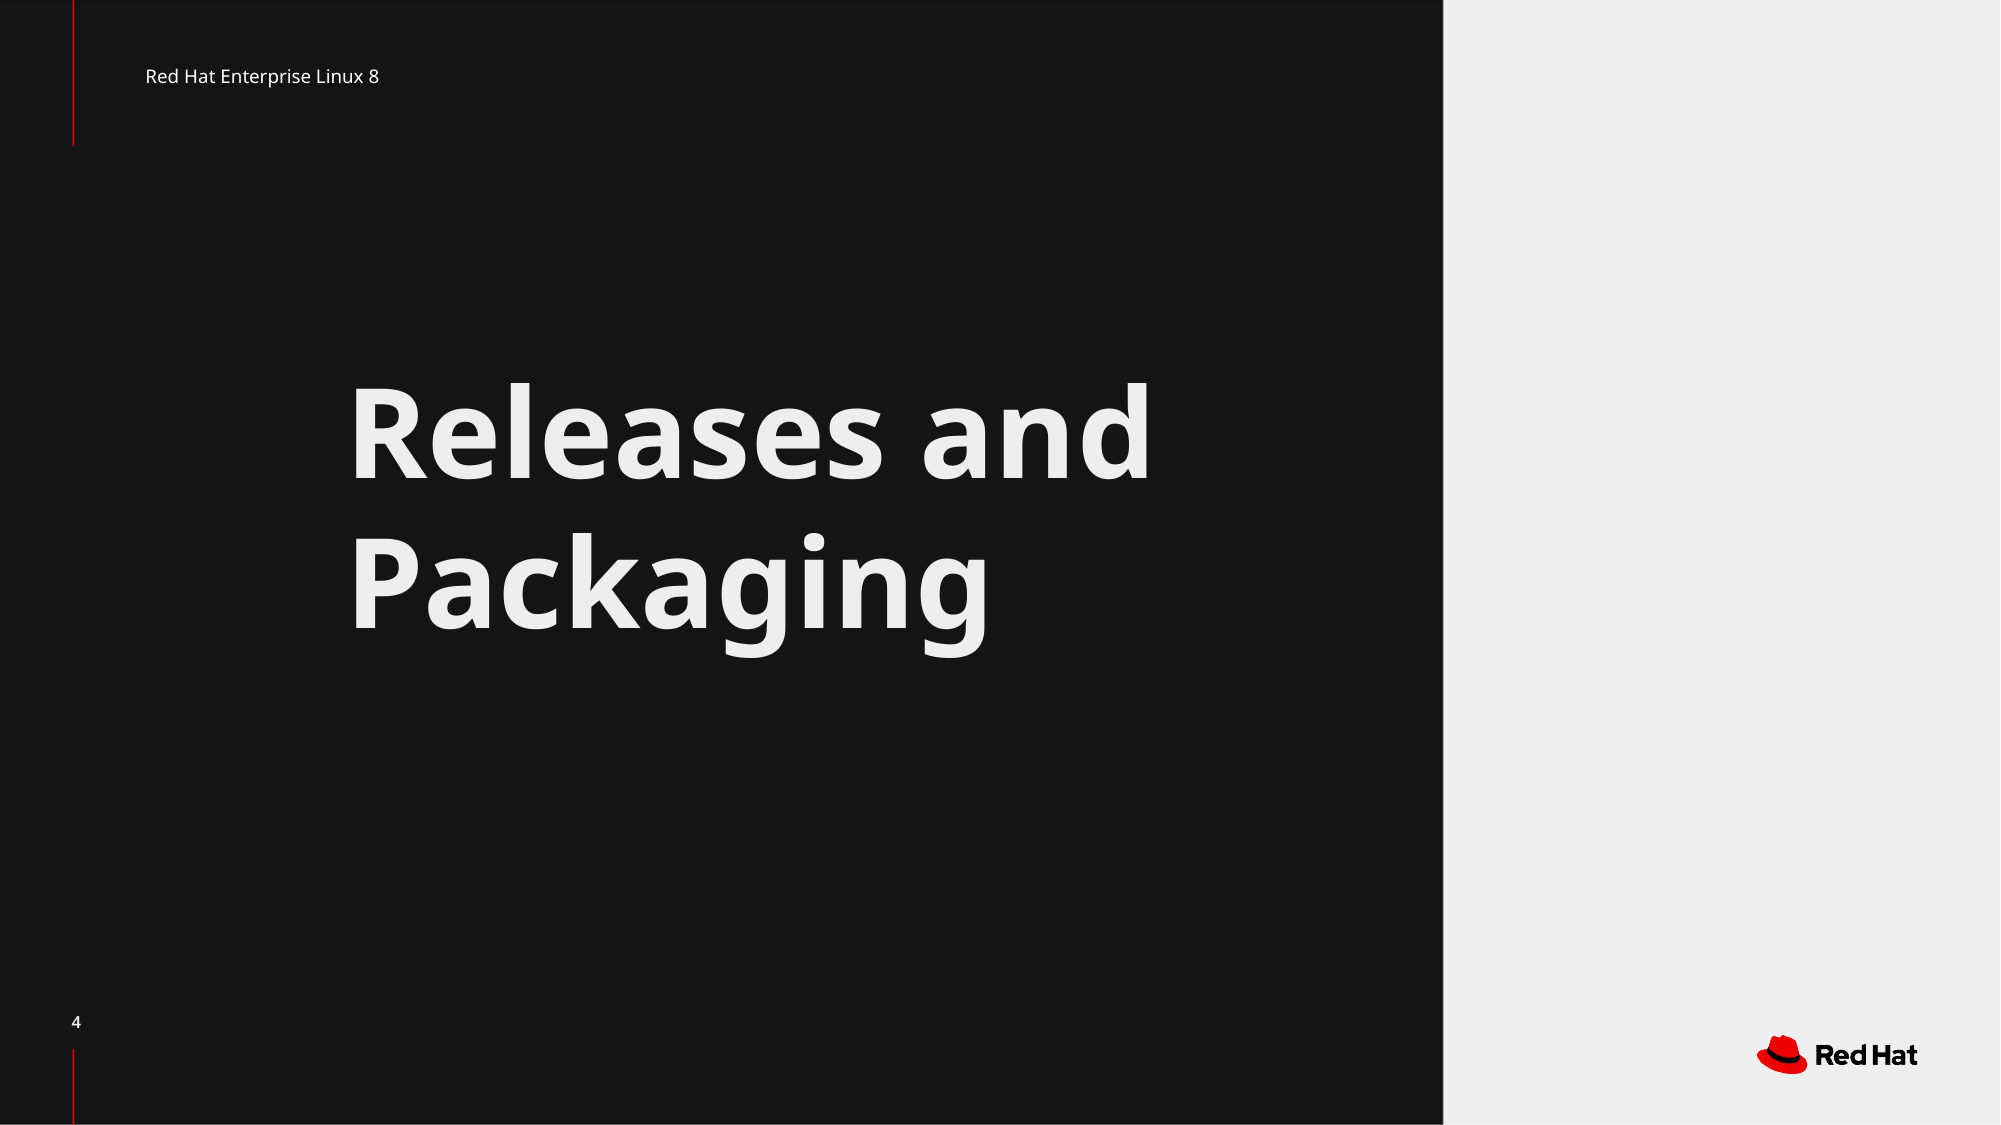

Red Hat Enterprise Linux 8
# Releases and Packaging
4